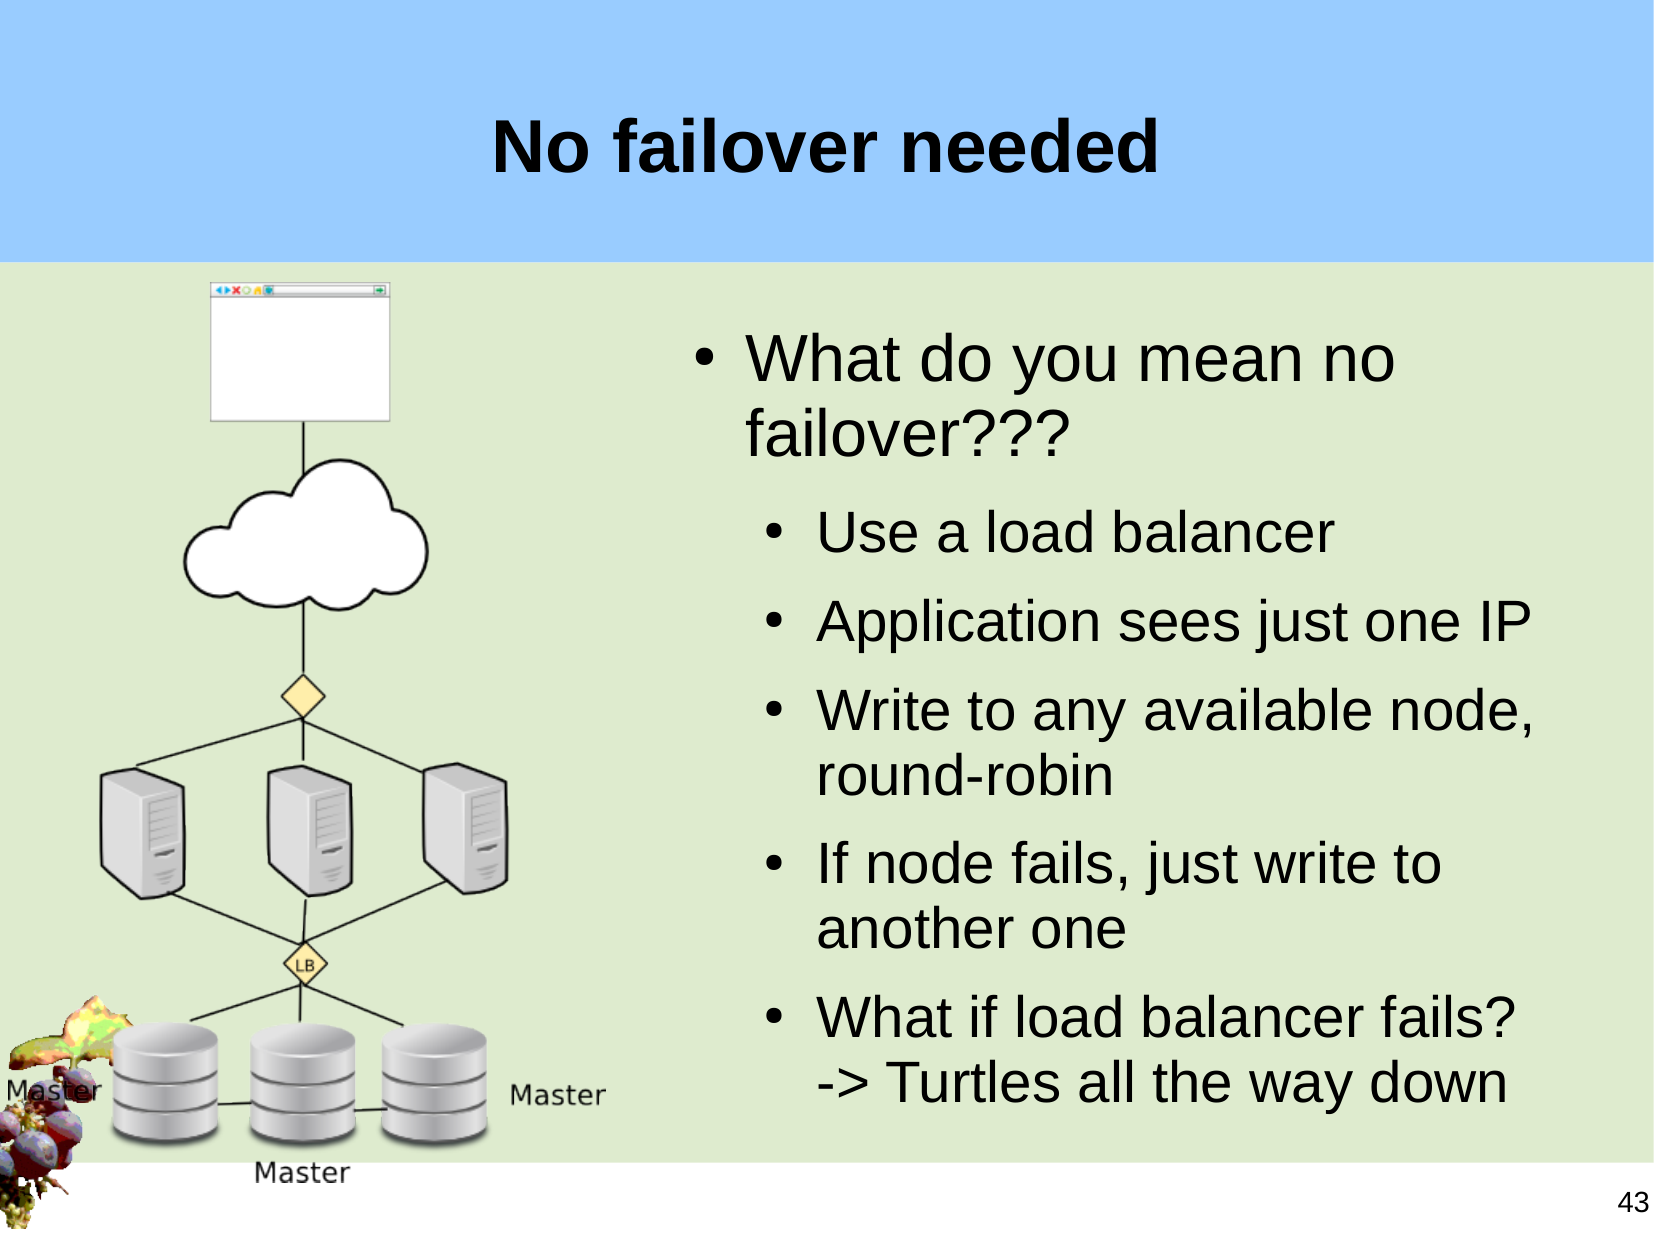

# No failover needed
What do you mean no failover???
Use a load balancer
Application sees just one IP
Write to any available node, round-robin
If node fails, just write to another one
What if load balancer fails?
-> Turtles all the way down
43